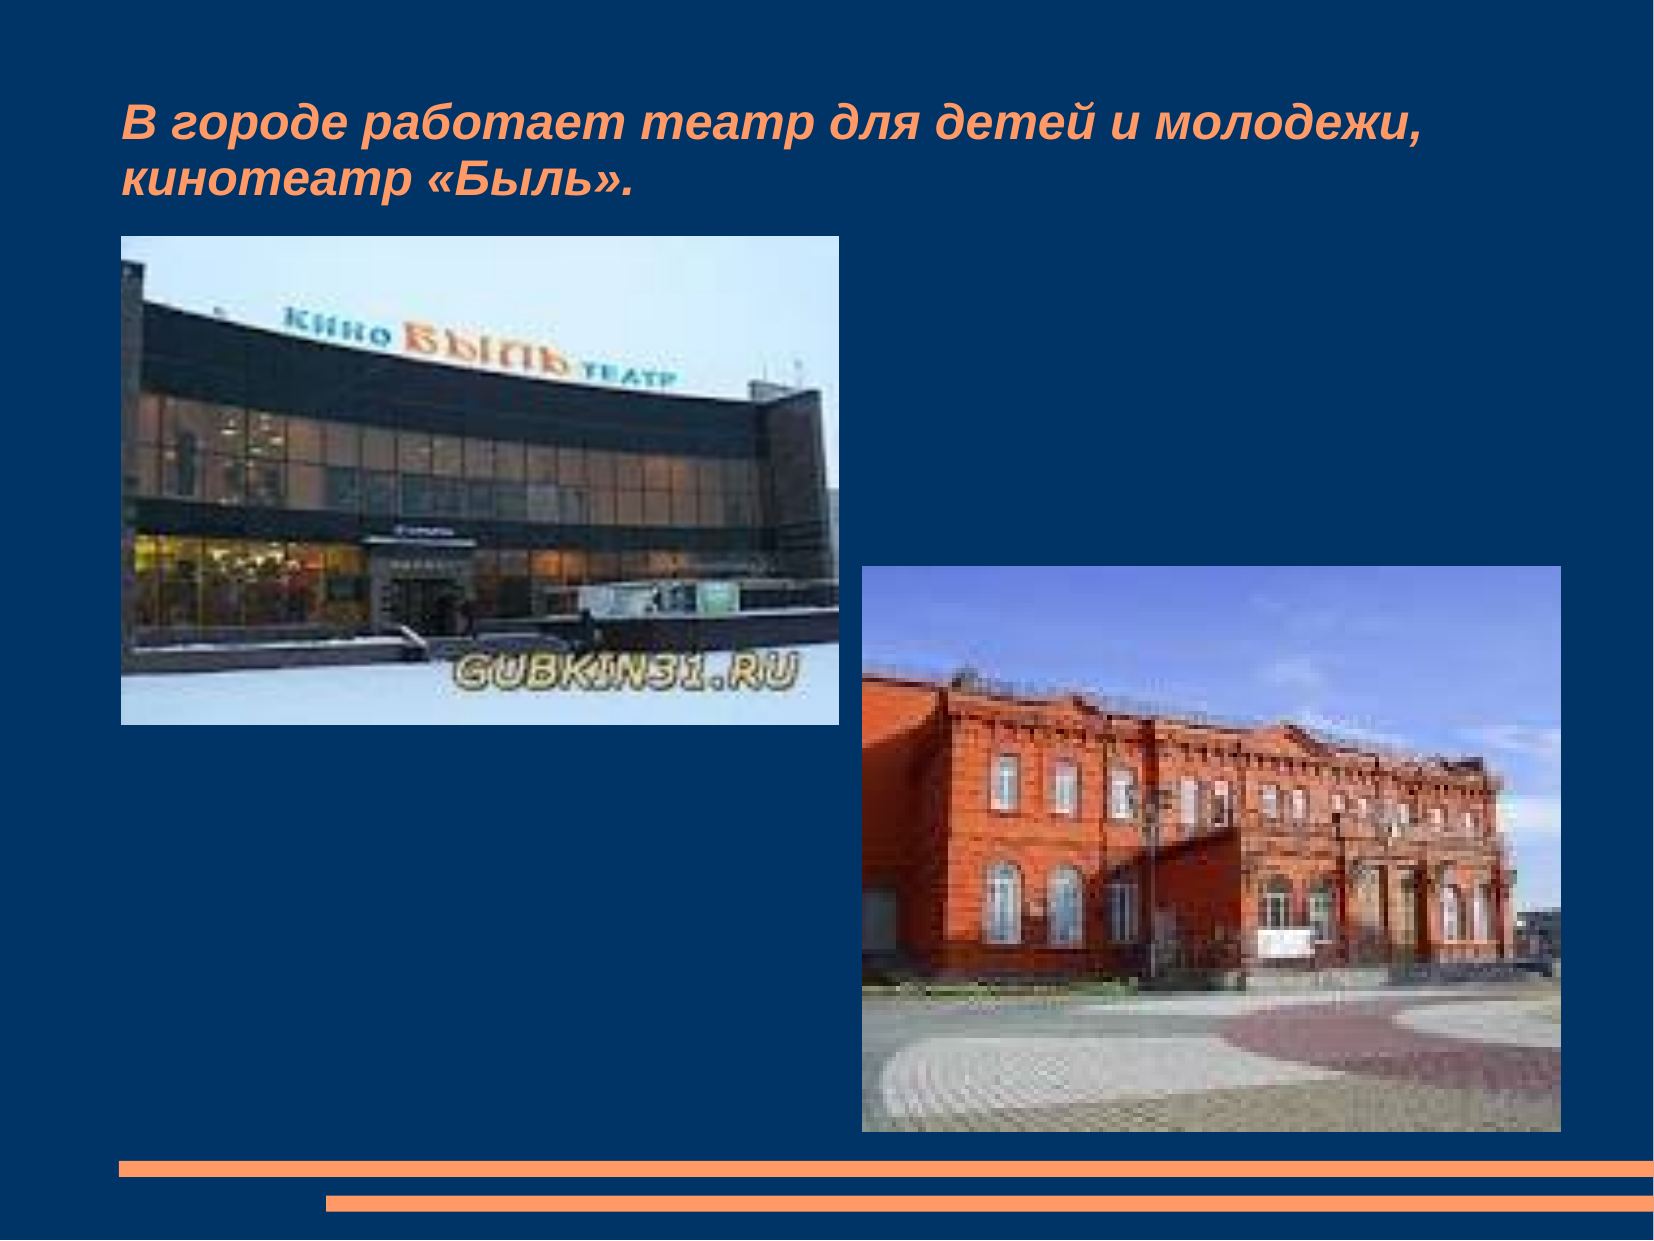

# В городе работает театр для детей и молодежи, кинотеатр «Быль».